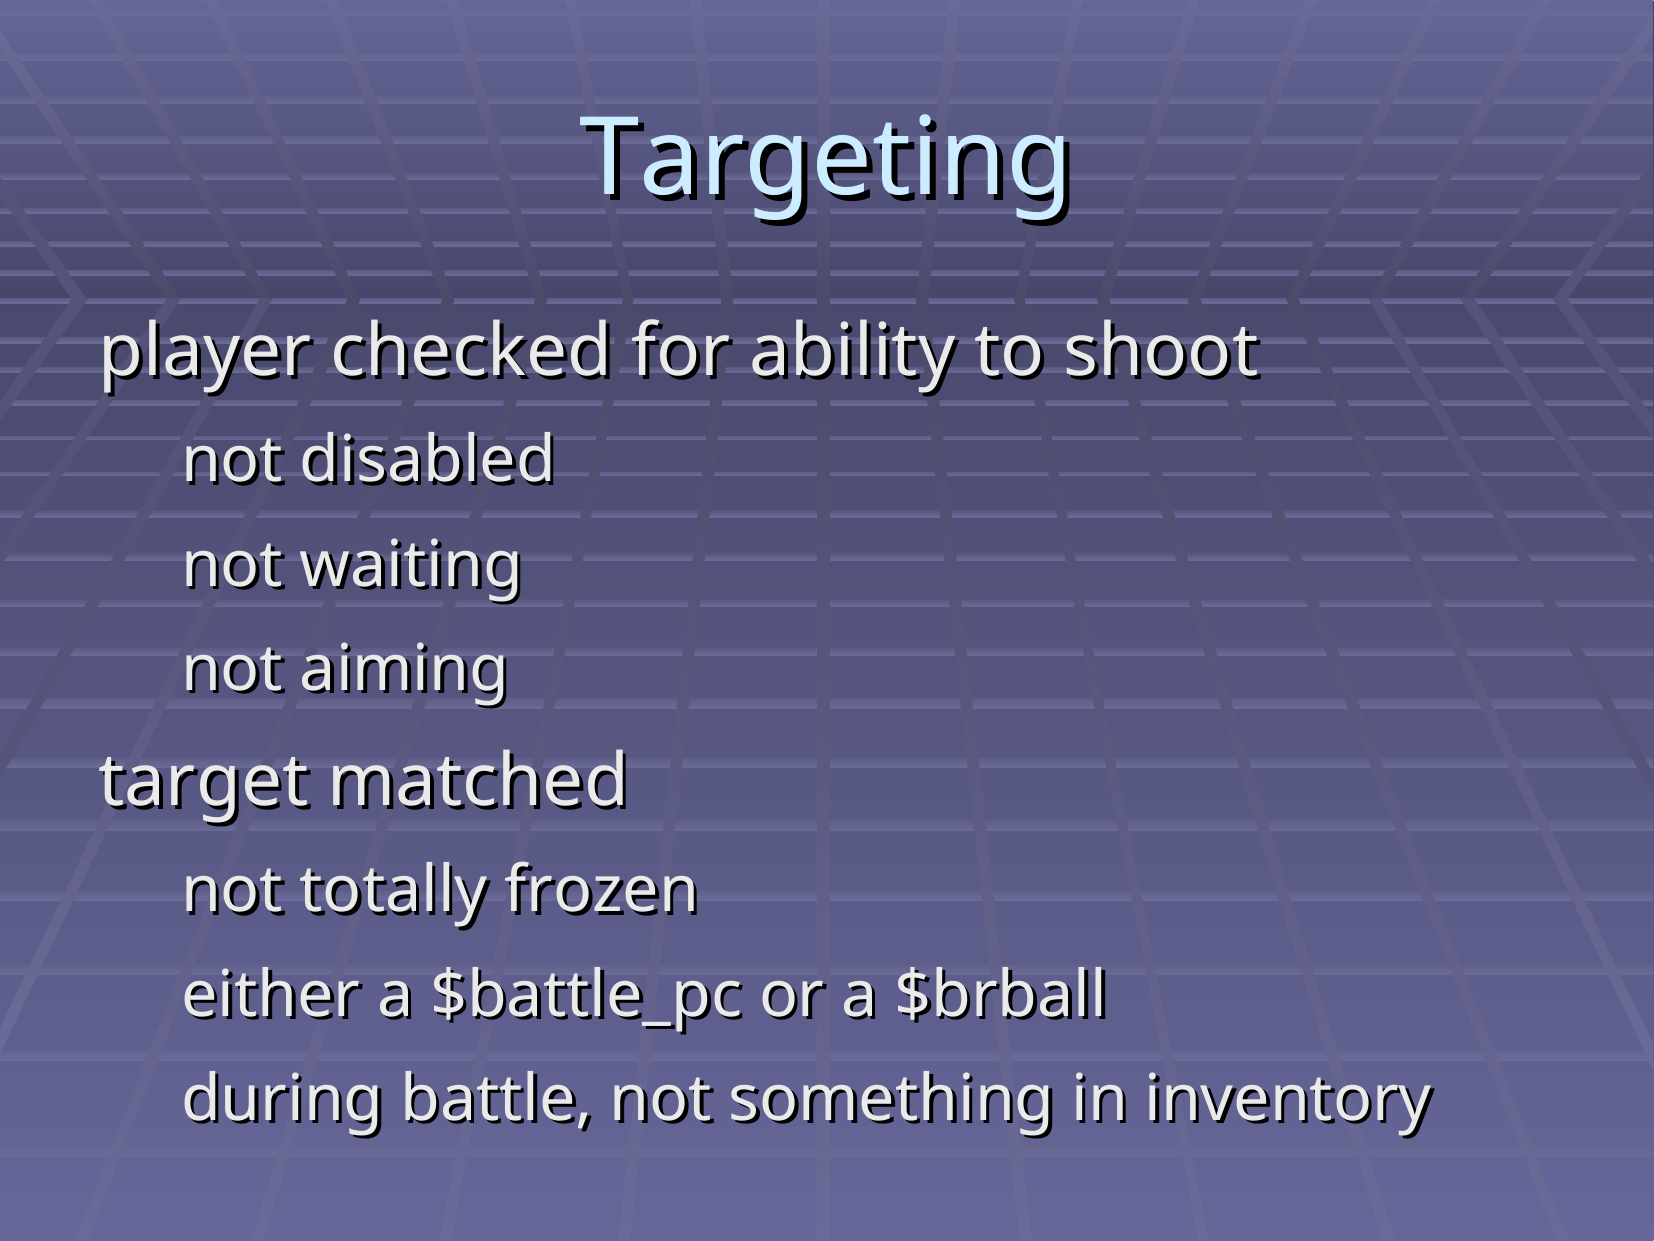

# Targeting
player checked for ability to shoot
not disabled
not waiting
not aiming
target matched
not totally frozen
either a $battle_pc or a $brball
during battle, not something in inventory